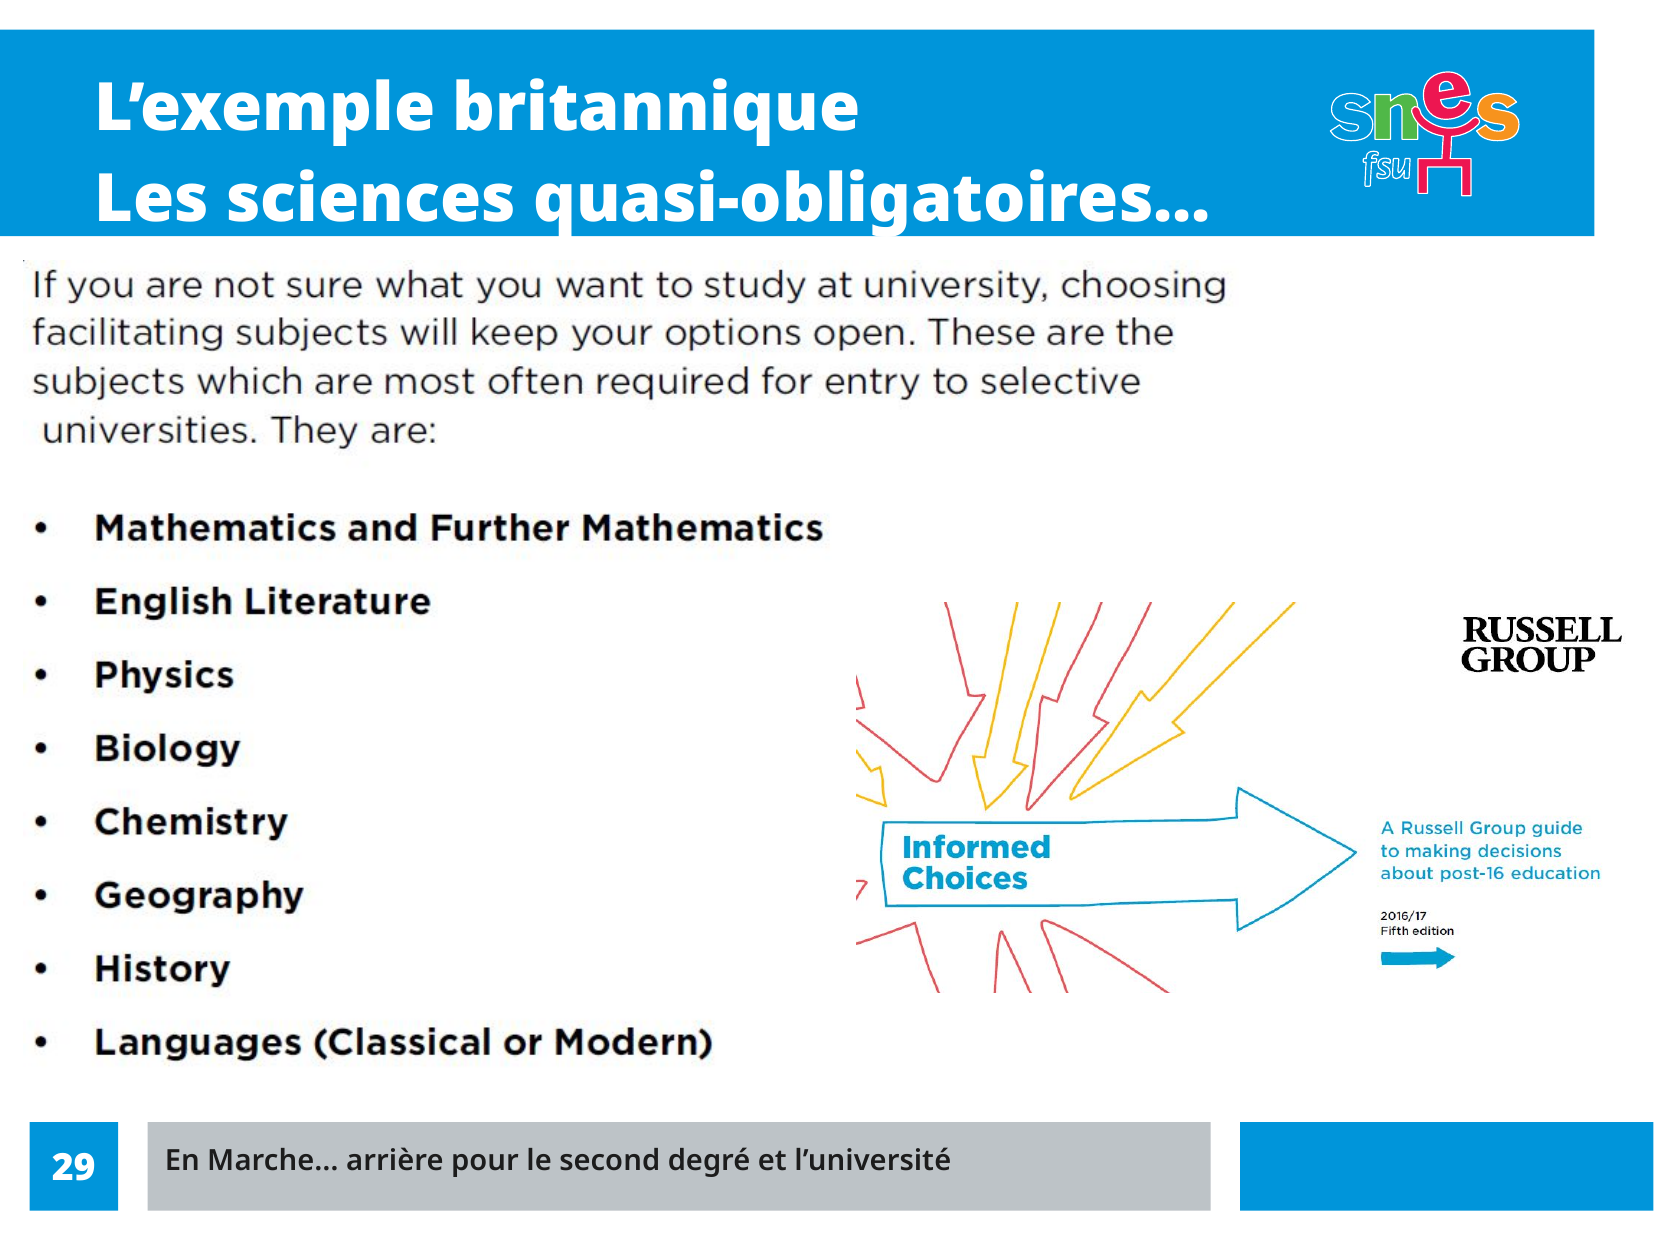

# L’exemple britannique Les sciences quasi-obligatoires...
29
En Marche… arrière pour le second degré et l’université